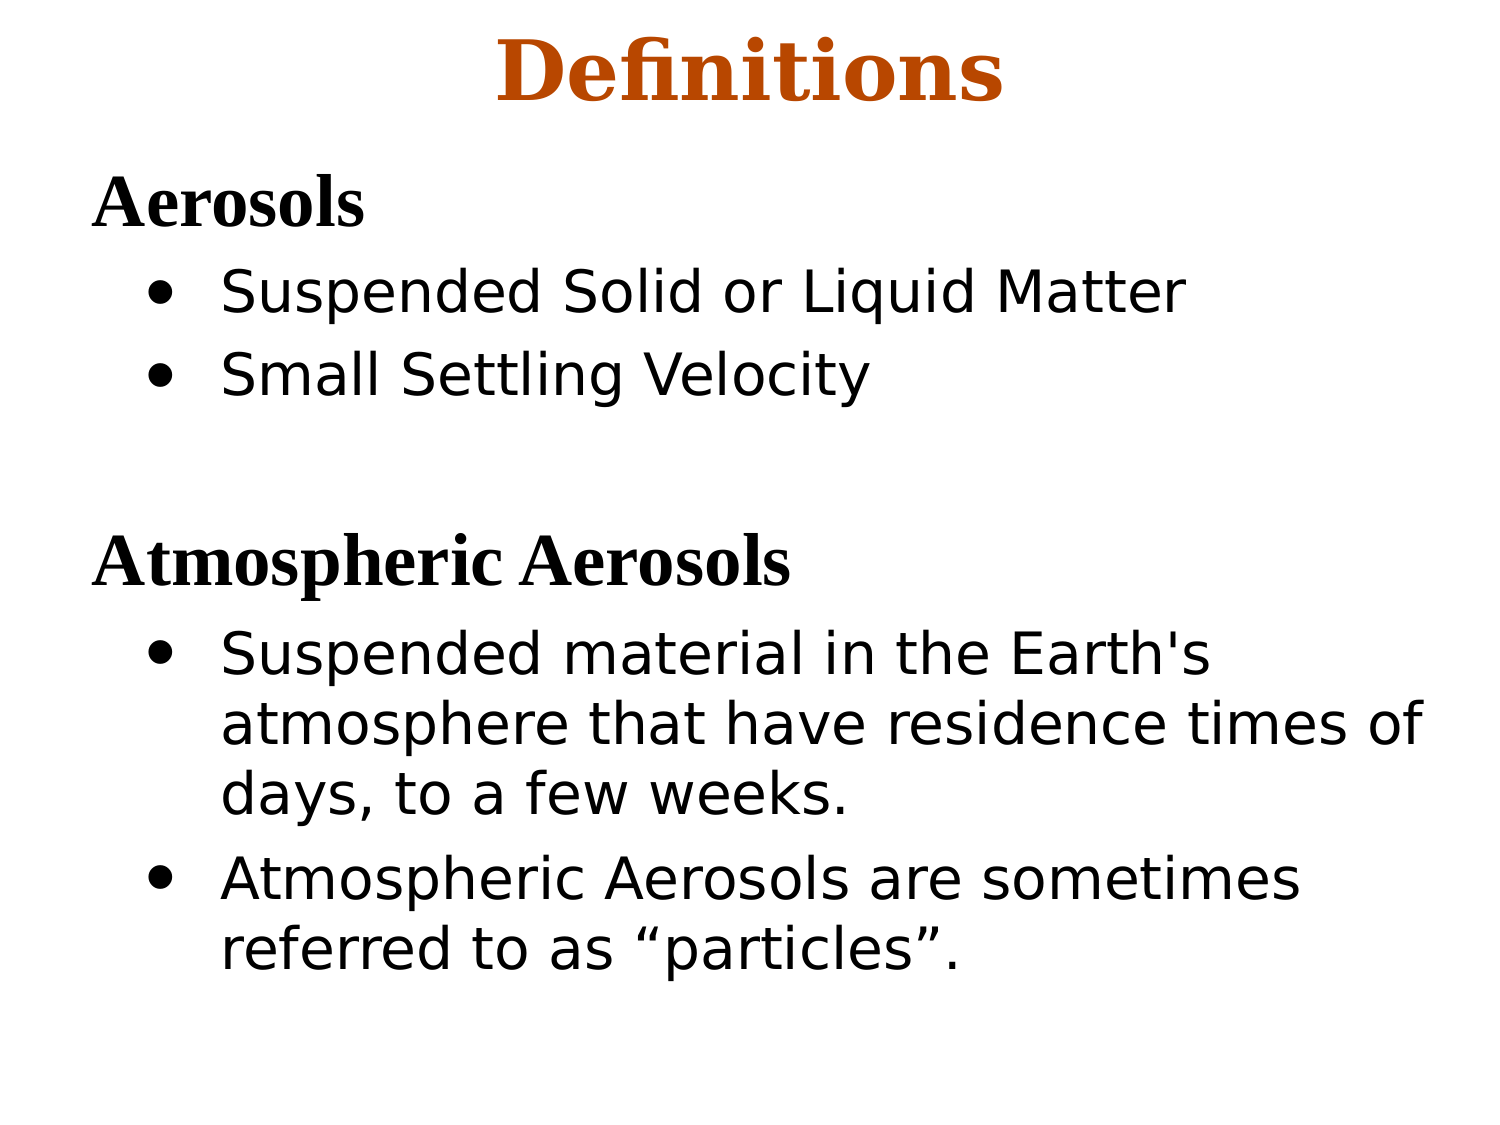

Definitions
Aerosols
Suspended Solid or Liquid Matter
Small Settling Velocity
Atmospheric Aerosols
Suspended material in the Earth's atmosphere that have residence times of days, to a few weeks.
Atmospheric Aerosols are sometimes referred to as “particles”.